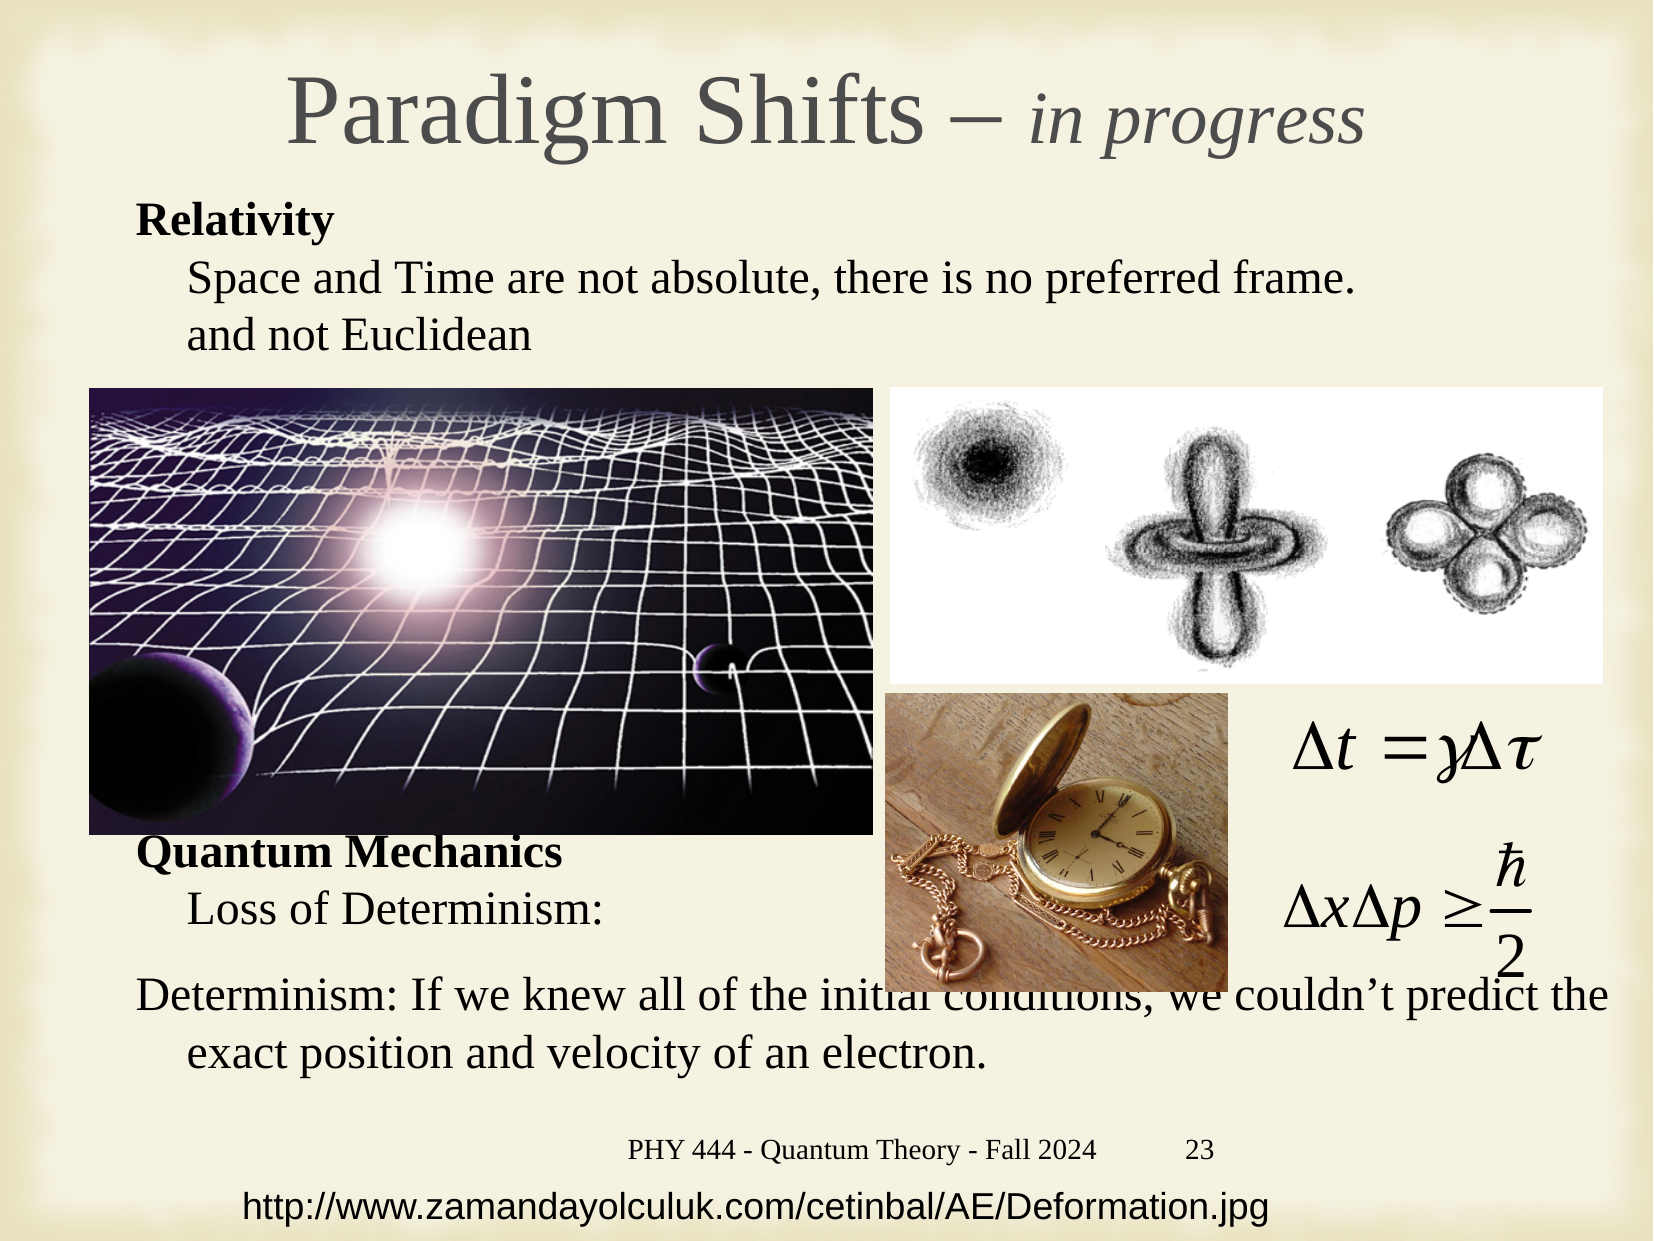

# Paradigm Shifts – in progress
Relativity
Space and Time are not absolute, there is no preferred frame.
and not Euclidean
Quantum Mechanics
Loss of Determinism:
Determinism: If we knew all of the initial conditions, we couldn’t predict the exact position and velocity of an electron.
PHY 444 - Quantum Theory - Fall 2024
http://www.zamandayolculuk.com/cetinbal/AE/Deformation.jpg